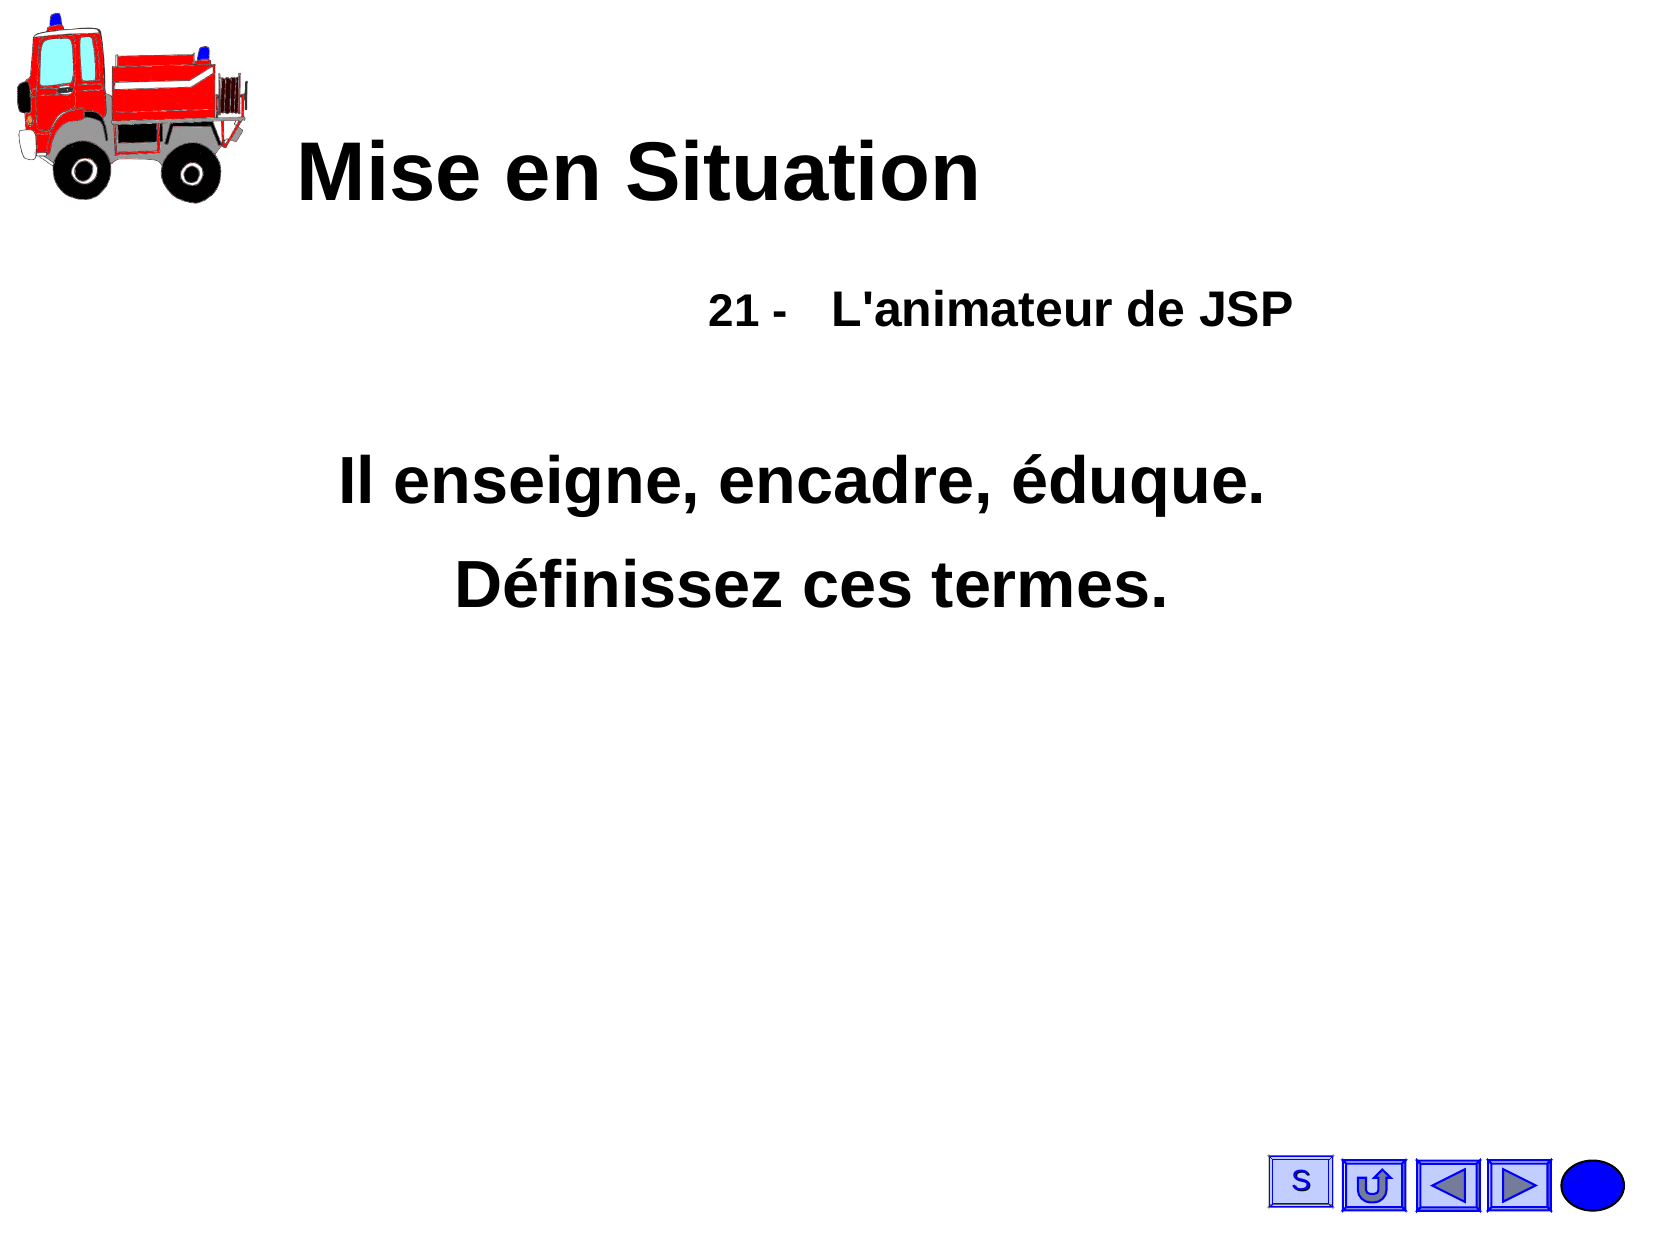

Mise en Situation
21 -   L'animateur de JSP
# Il enseigne, encadre, éduque.
Définissez ces termes.